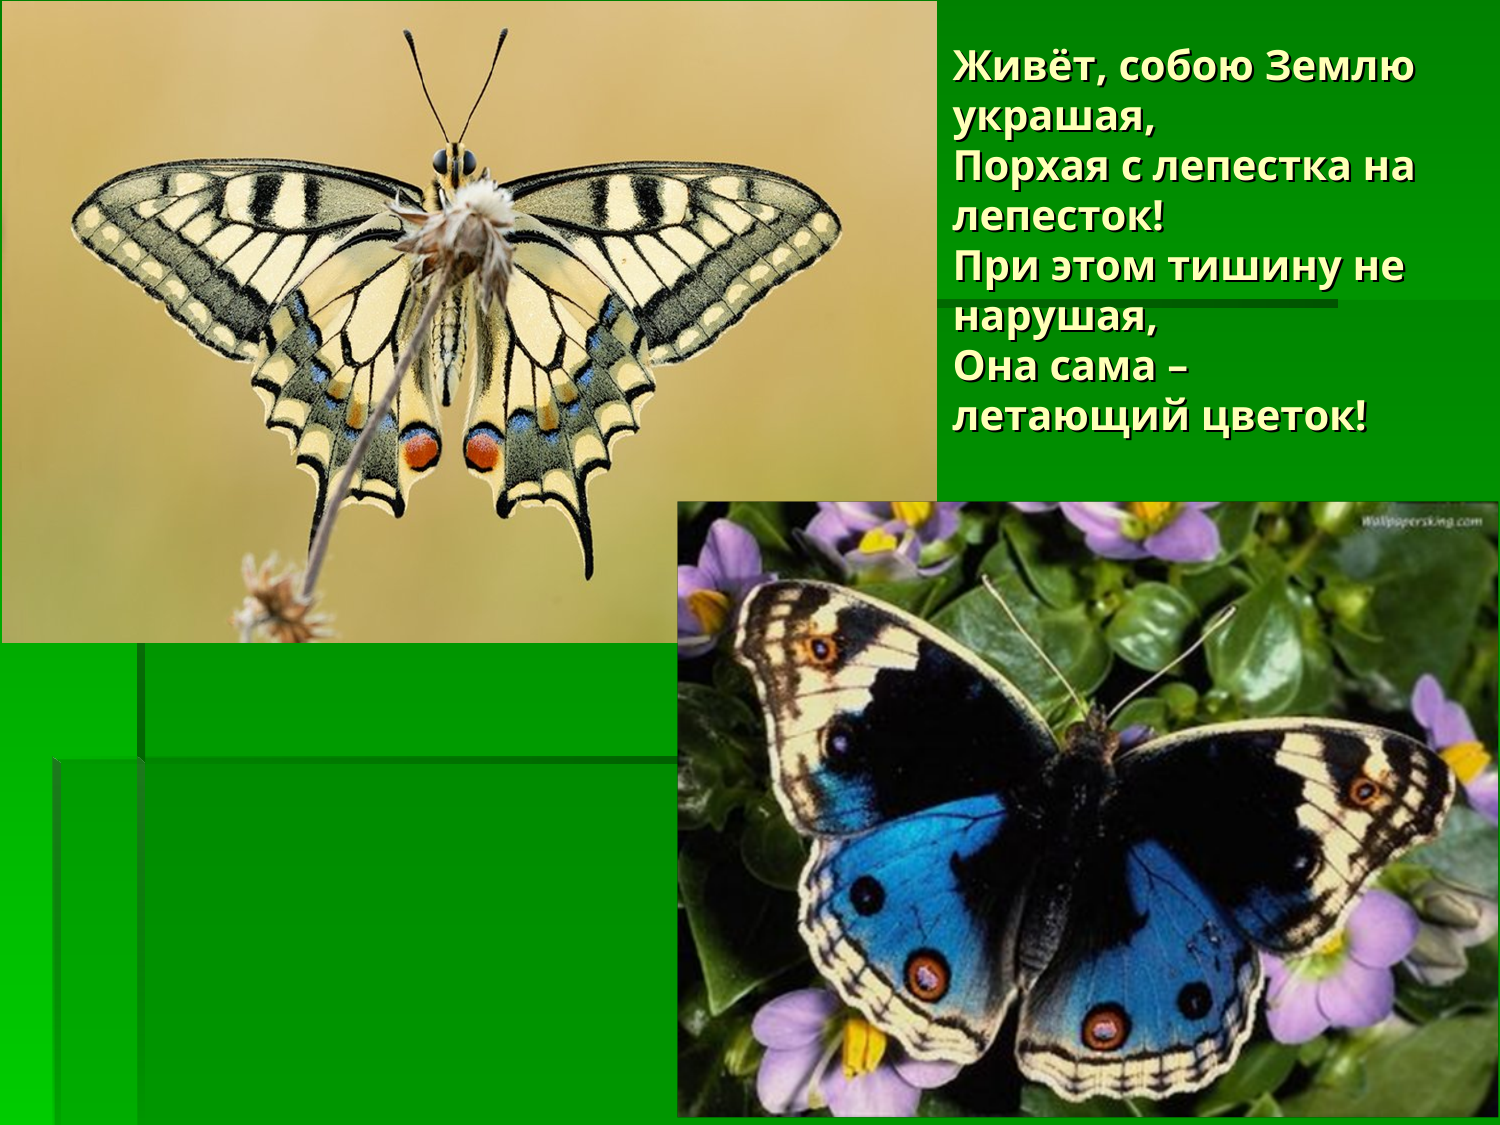

# Живёт, собою Землю украшая, Порхая с лепестка на лепесток! При этом тишину не нарушая, Она сама – летающий цветок!